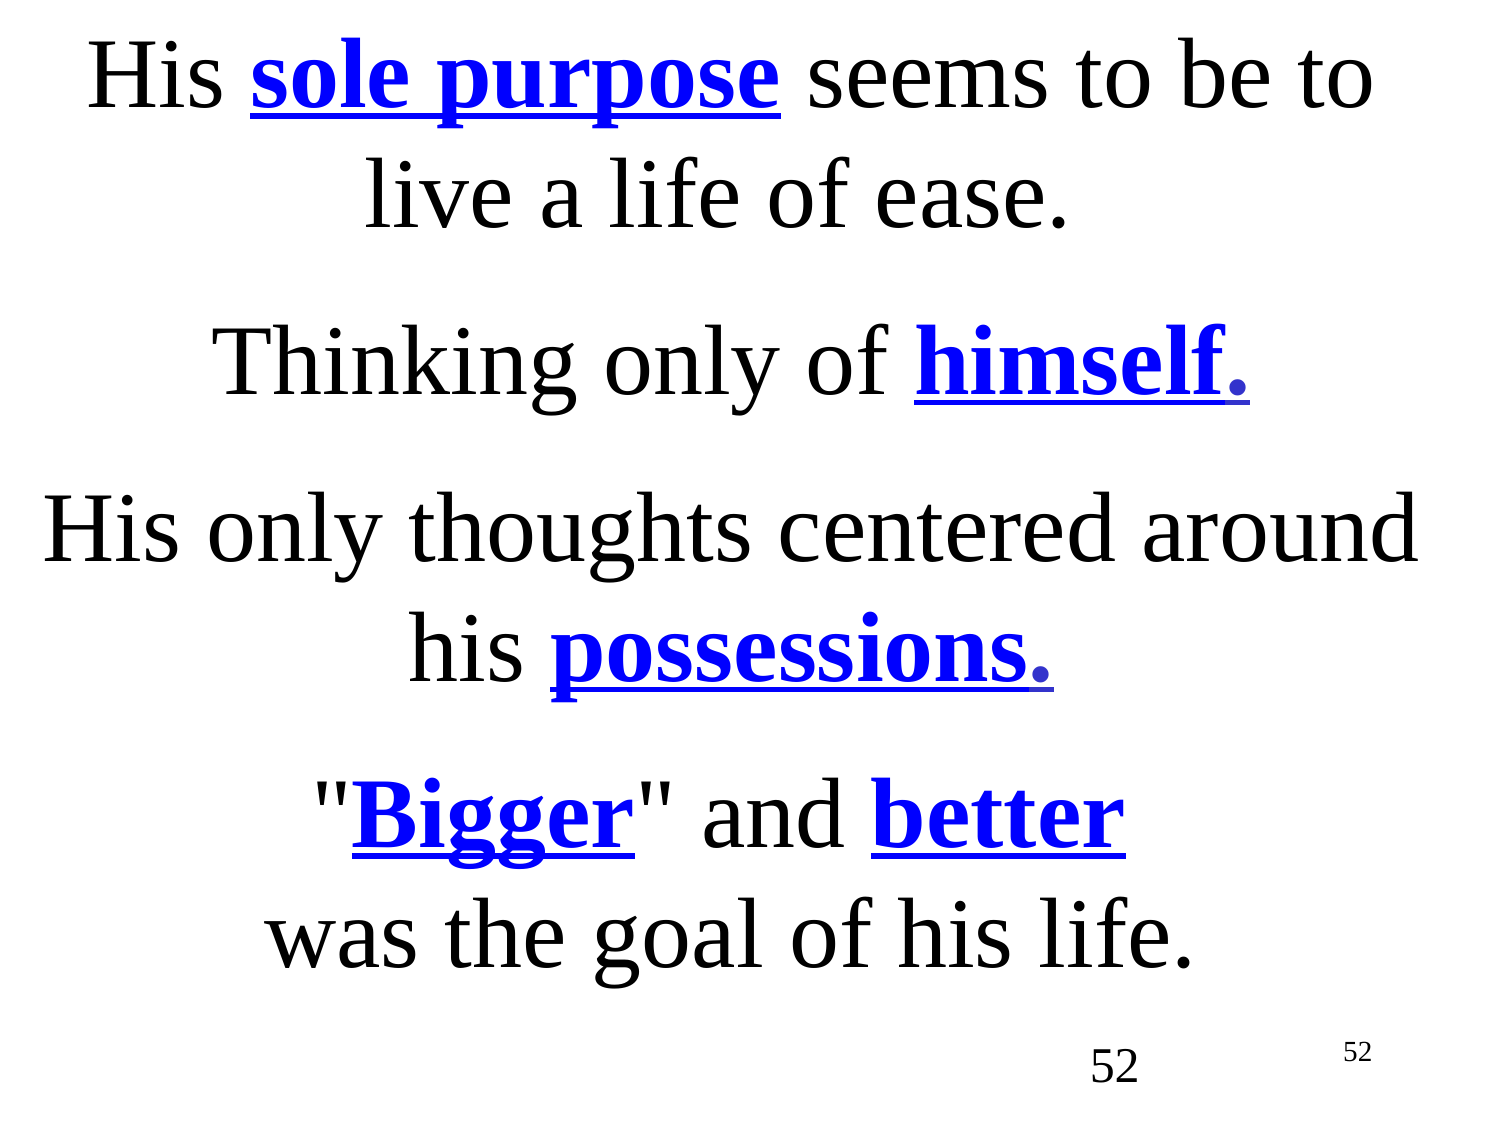

His sole purpose seems to be to live a life of ease.
Thinking only of himself.
His only thoughts centered around his possessions.
"Bigger" and better
was the goal of his life.
52